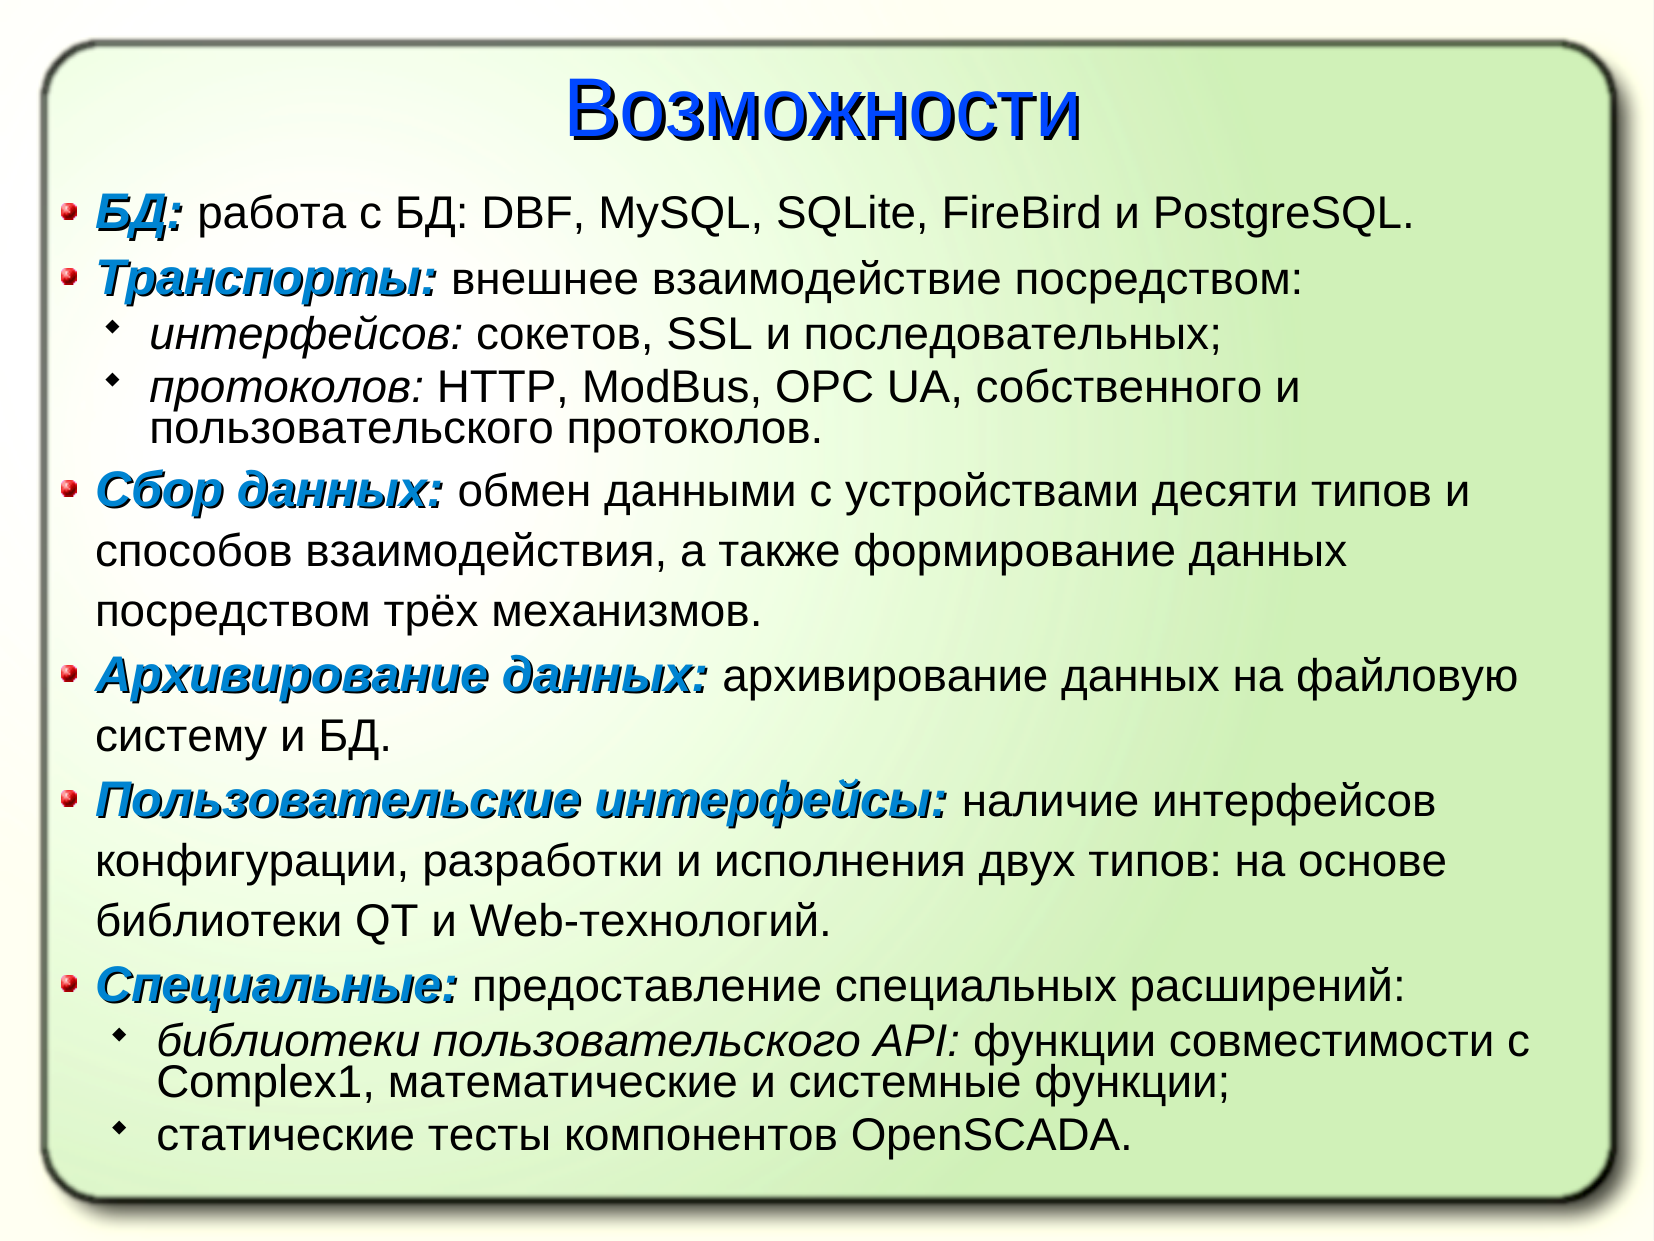

# Возможности
БД: работа с БД: DBF, MySQL, SQLite, FireBird и PostgreSQL.
Транспорты: внешнее взаимодействие посредством:
интерфейсов: сокетов, SSL и последовательных;
протоколов: HTTP, ModBus, OPC UA, собственного и пользовательского протоколов.
Сбор данных: обмен данными с устройствами десяти типов и способов взаимодействия, а также формирование данных посредством трёх механизмов.
Архивирование данных: архивирование данных на файловую систему и БД.
Пользовательские интерфейсы: наличие интерфейсов конфигурации, разработки и исполнения двух типов: на основе библиотеки QT и Web-технологий.
Специальные: предоставление специальных расширений:
библиотеки пользовательского API: функции совместимости с Complex1, математические и системные функции;
статические тесты компонентов OpenSCADA.